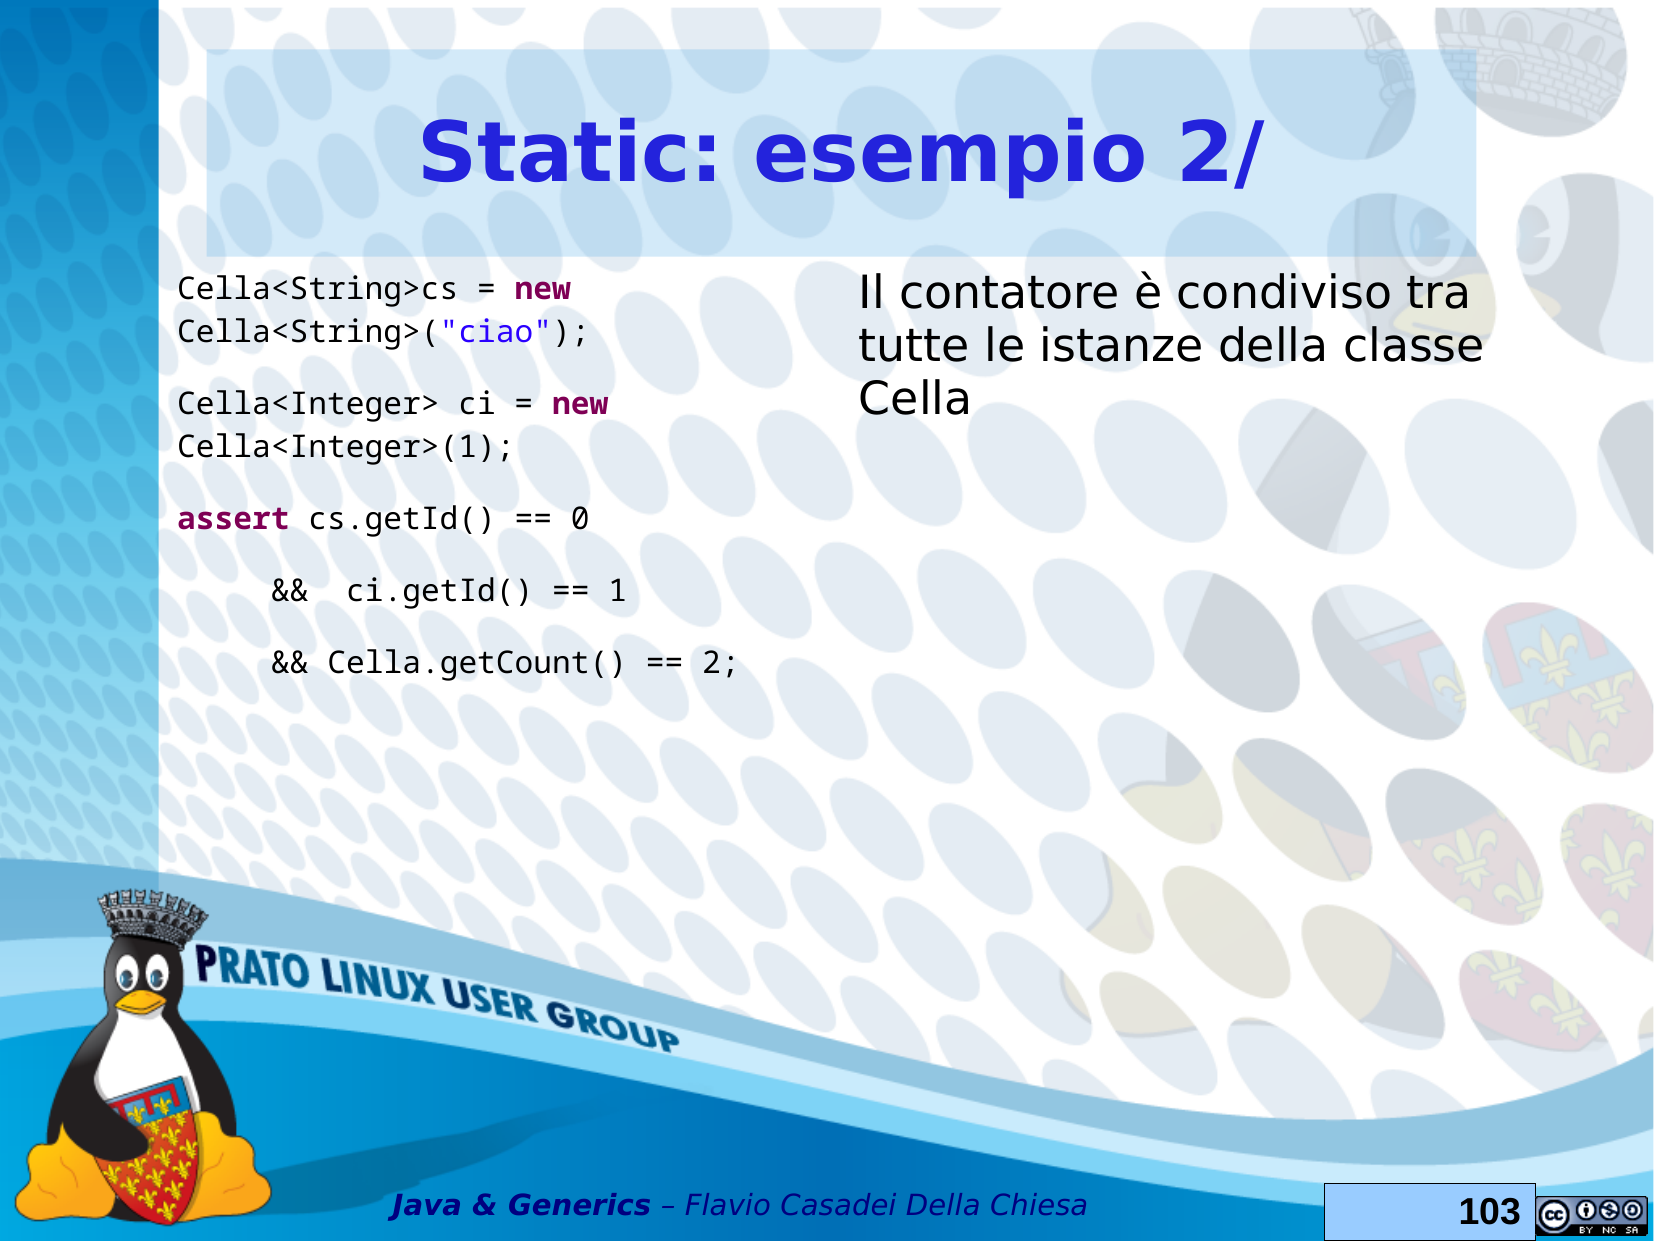

# Static: esempio 2/
Cella<String>cs = new Cella<String>("ciao");
Cella<Integer> ci = new Cella<Integer>(1);
assert cs.getId() == 0
 && ci.getId() == 1
 && Cella.getCount() == 2;
Il contatore è condiviso tra tutte le istanze della classe Cella